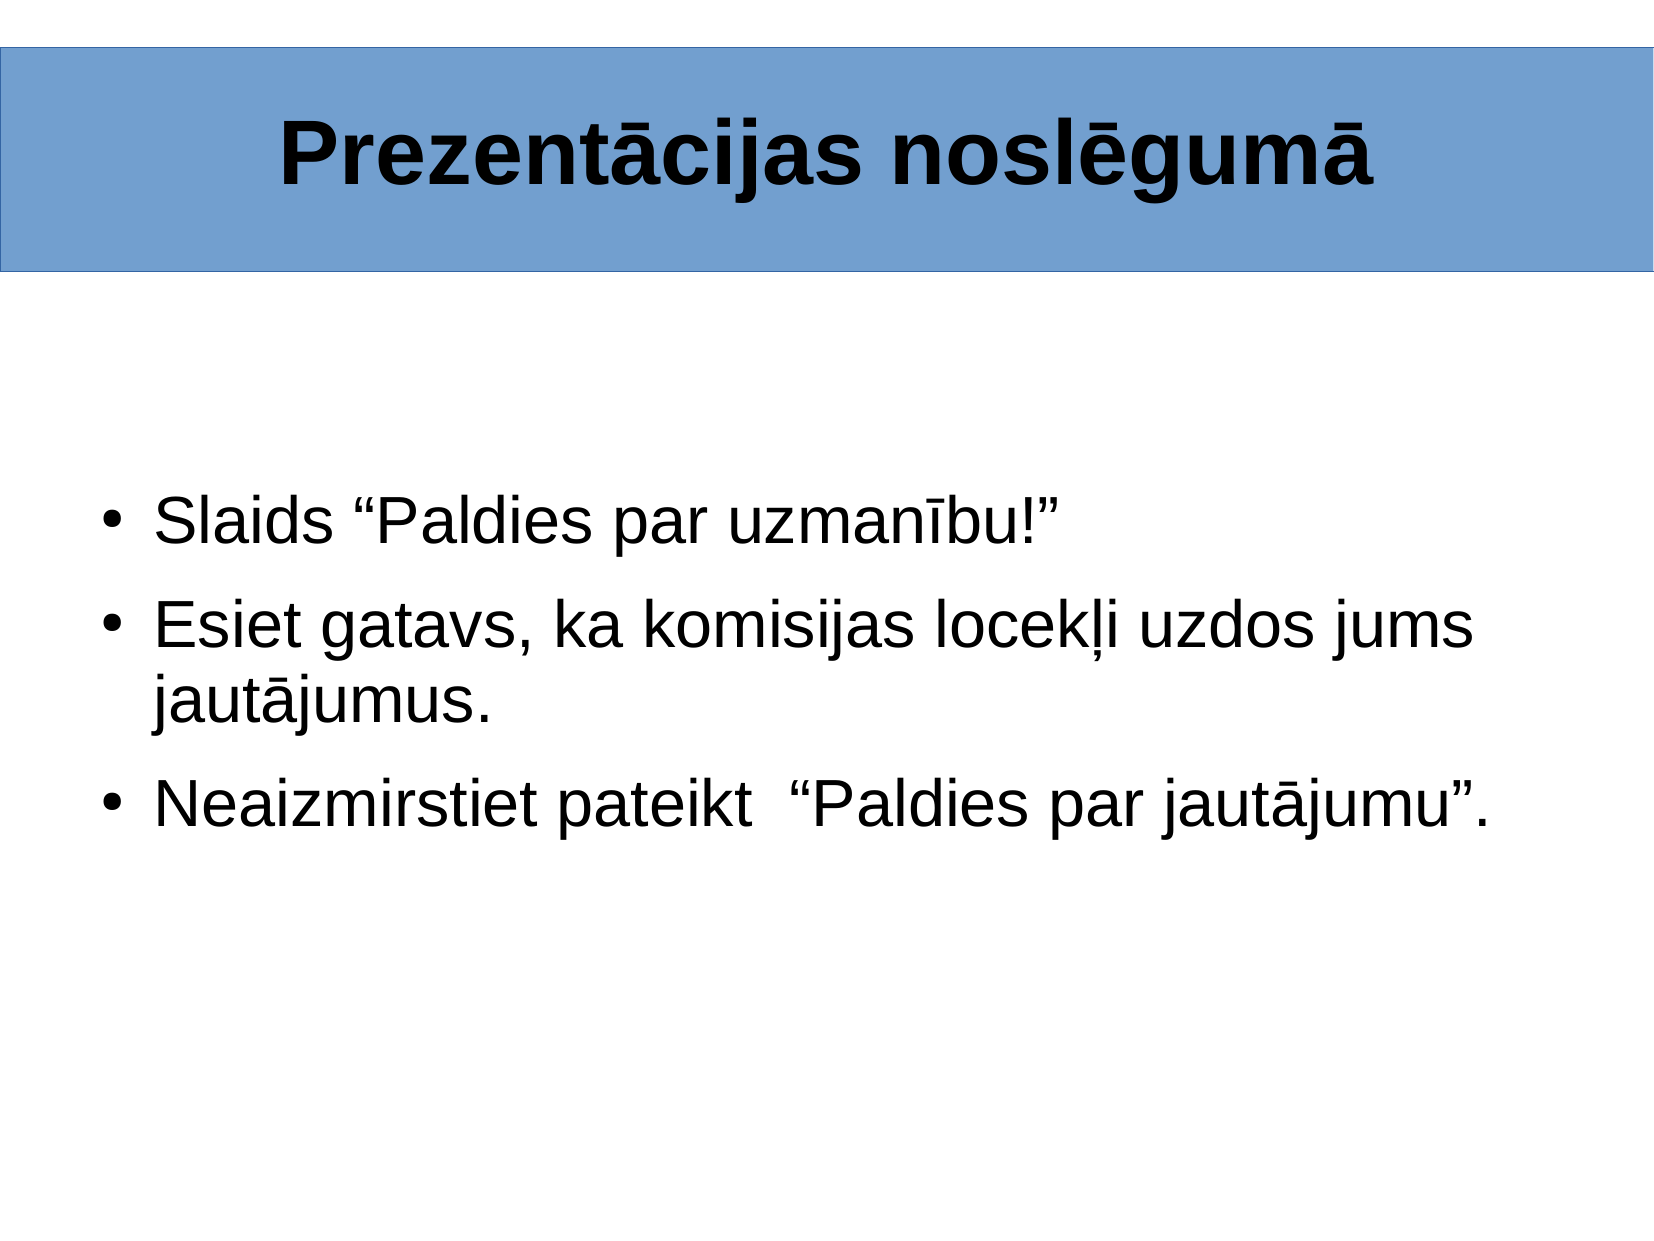

# Prezentācijas noslēgumā
Slaids “Paldies par uzmanību!”
Esiet gatavs, ka komisijas locekļi uzdos jums jautājumus.
Neaizmirstiet pateikt “Paldies par jautājumu”.